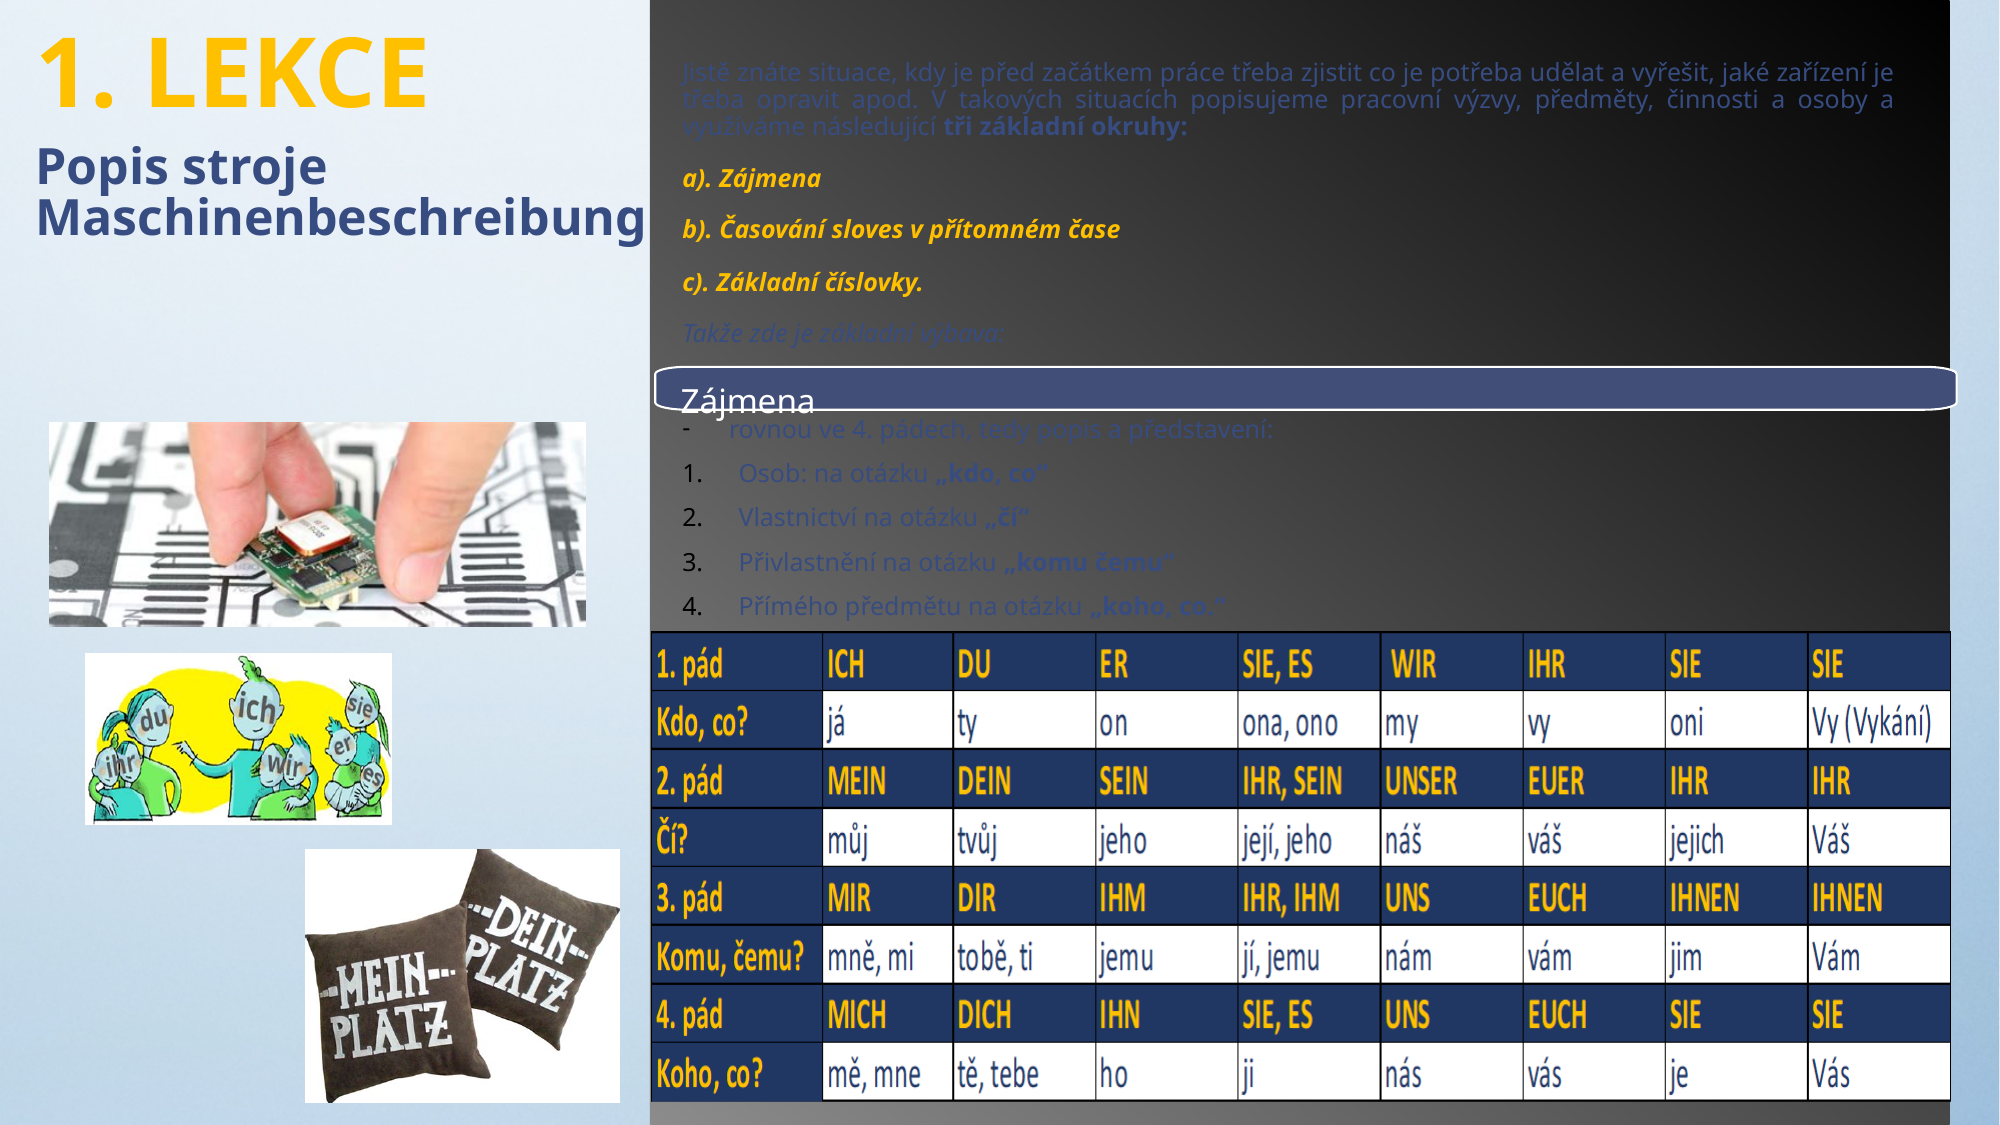

Jistě znáte situace, kdy je před začátkem práce třeba zjistit co je potřeba udělat a vyřešit, jaké zařízení je třeba opravit apod. V takových situacích popisujeme pracovní výzvy, předměty, činnosti a osoby a využíváme následující tři základní okruhy:
a). Zájmena
b). Časování sloves v přítomném čase
c). Základní číslovky.
Takže zde je základní výbava:
rovnou ve 4. pádech, tedy popis a představení:
Osob: na otázku „kdo, co“
Vlastnictví na otázku „čí“
Přivlastnění na otázku „komu čemu“
Přímého předmětu na otázku „koho, co.“
# 1. LEKCE
Popis stroje
Maschinenbeschreibung
Zájmena